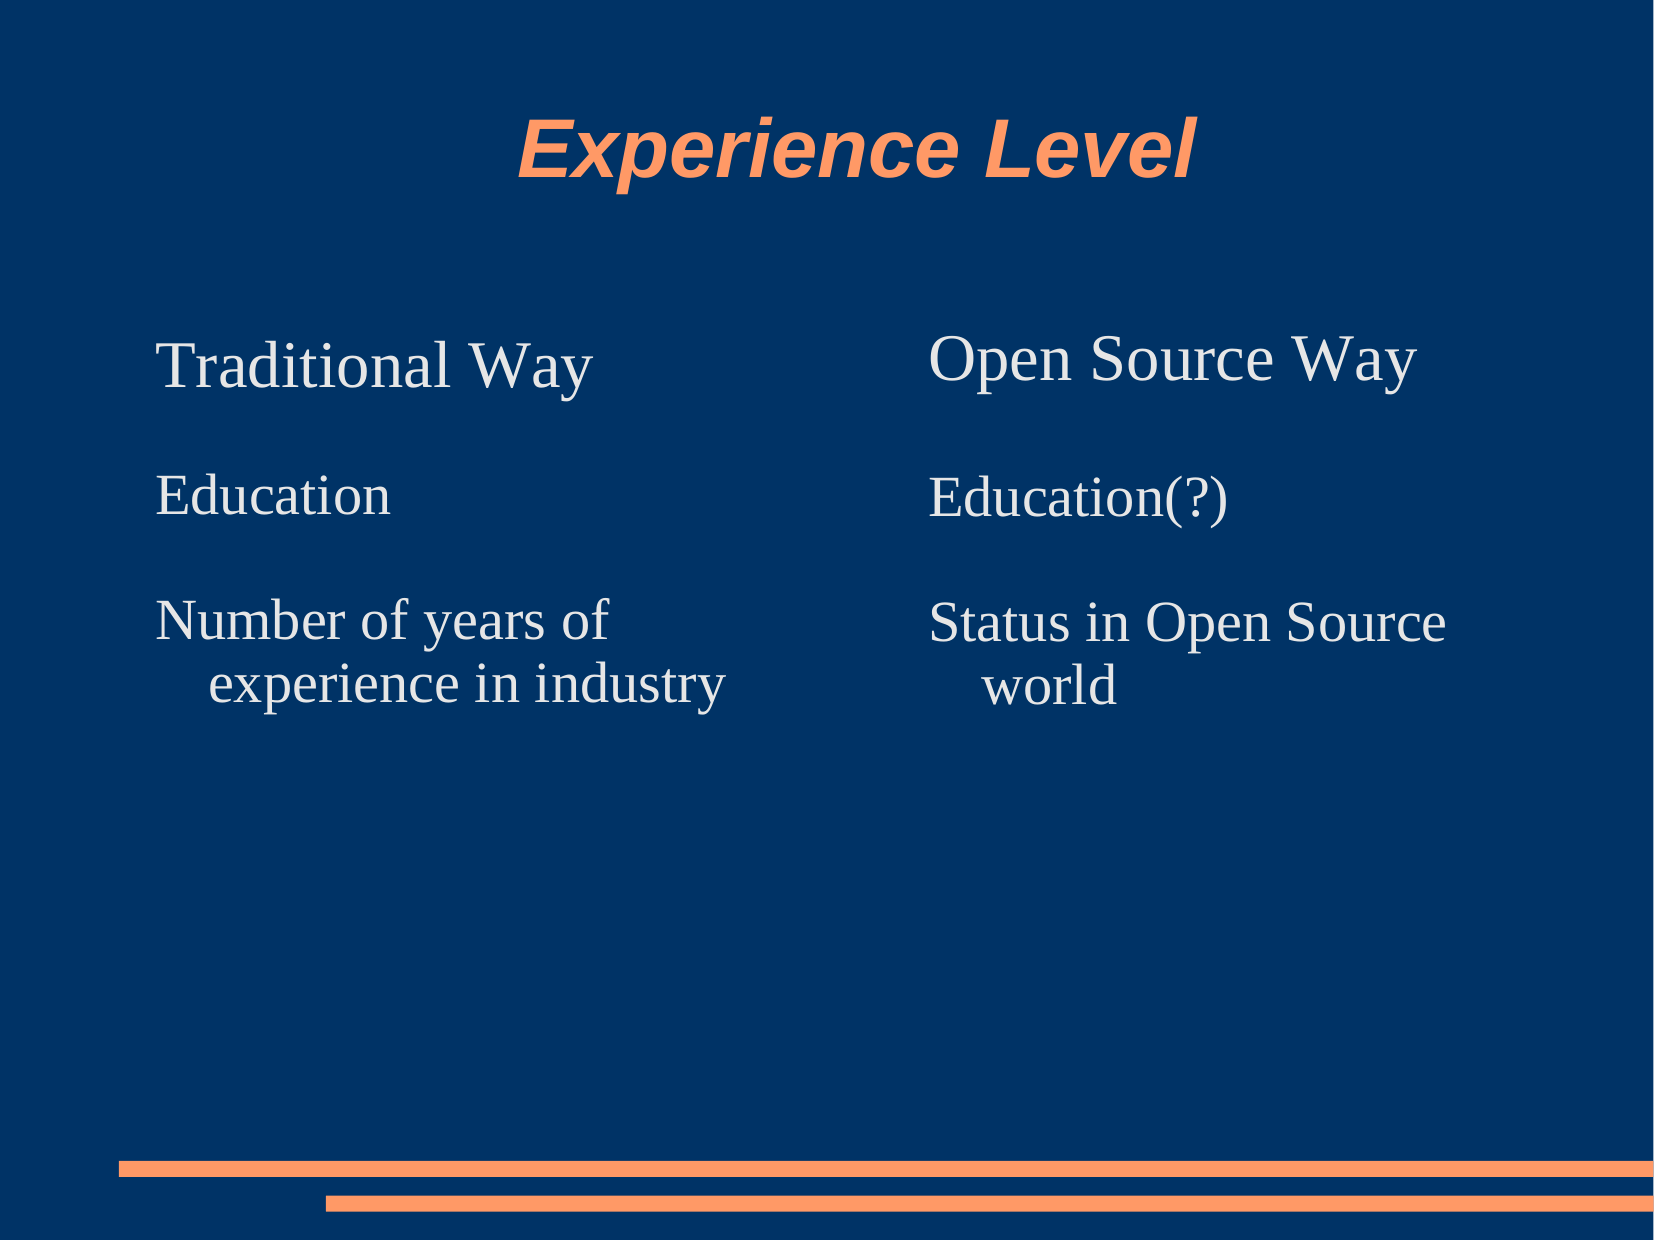

# Experience Level
Open Source Way
Education(?)
Status in Open Source world
Traditional Way
Education
Number of years of experience in industry